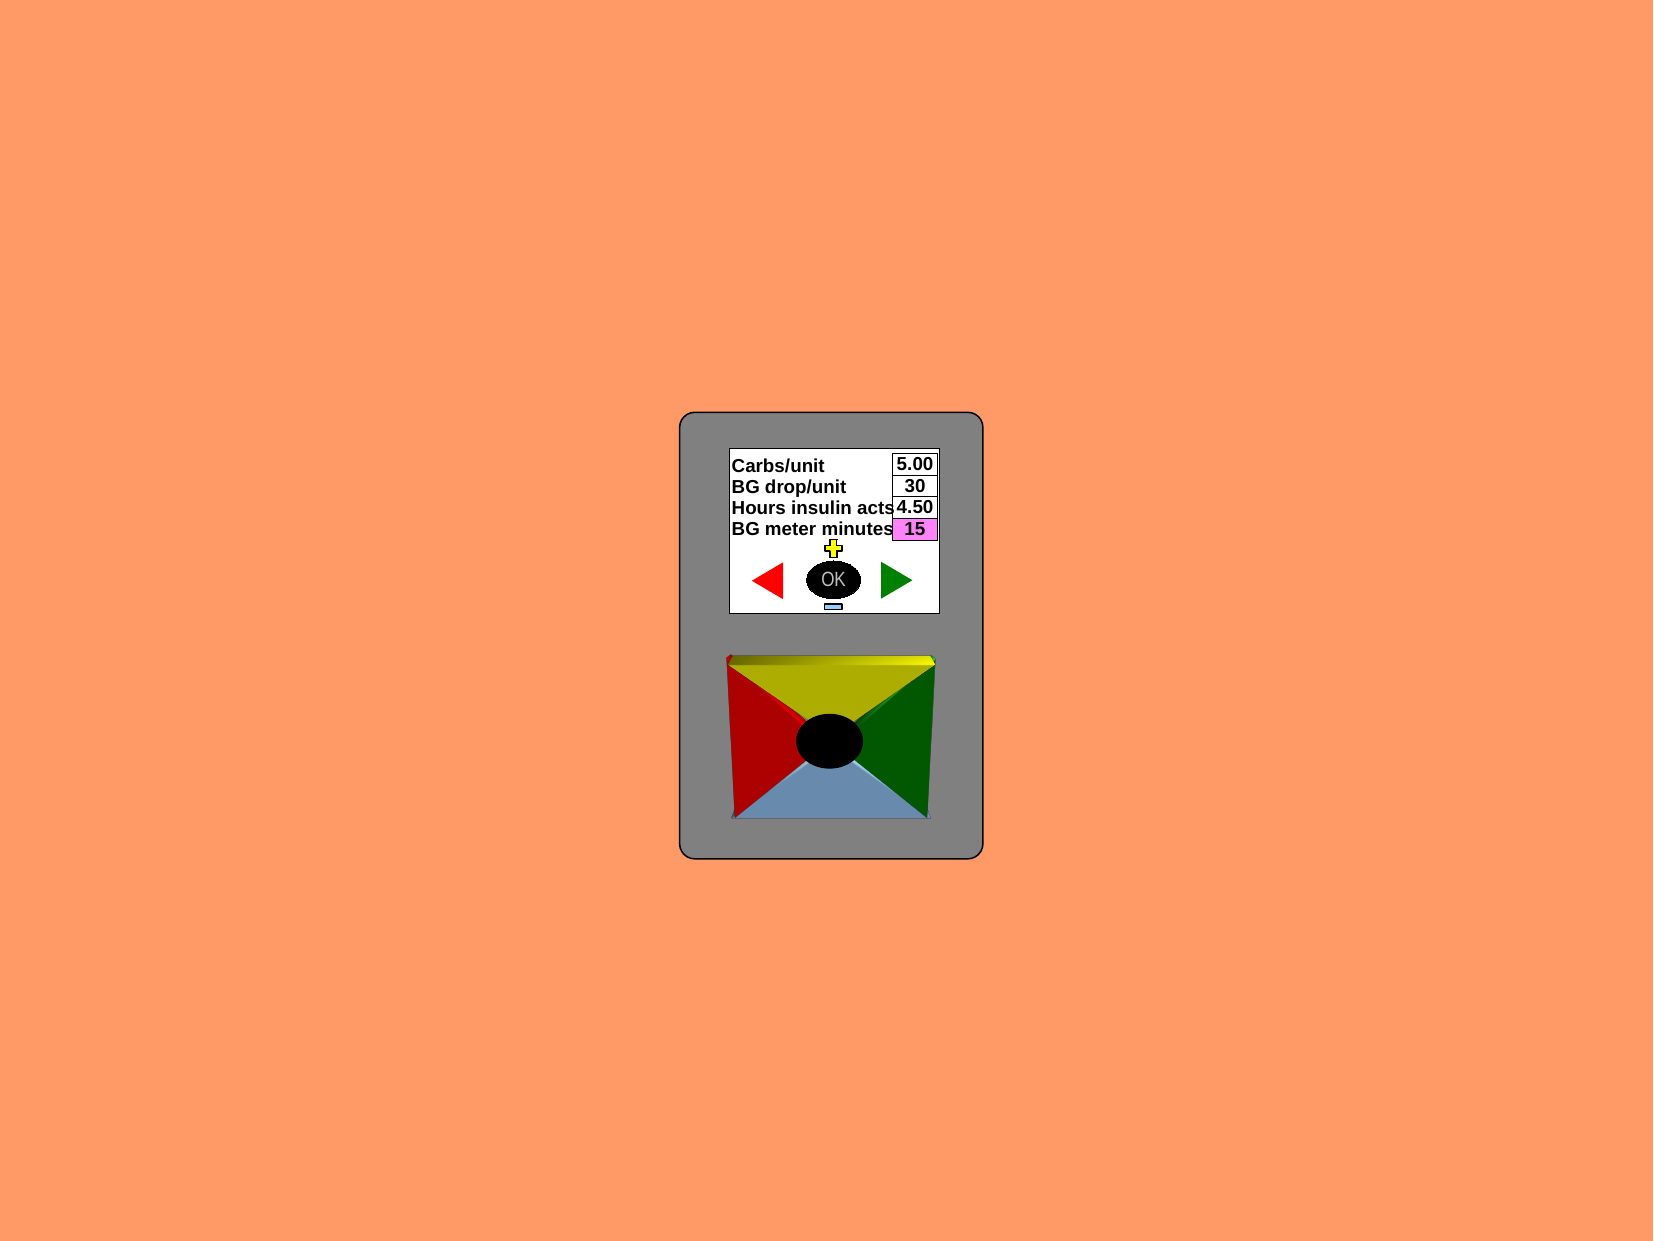

Carbs/unit
BG drop/unit
Hours insulin acts
BG meter minutes
5.00
30
4.50
15
OK